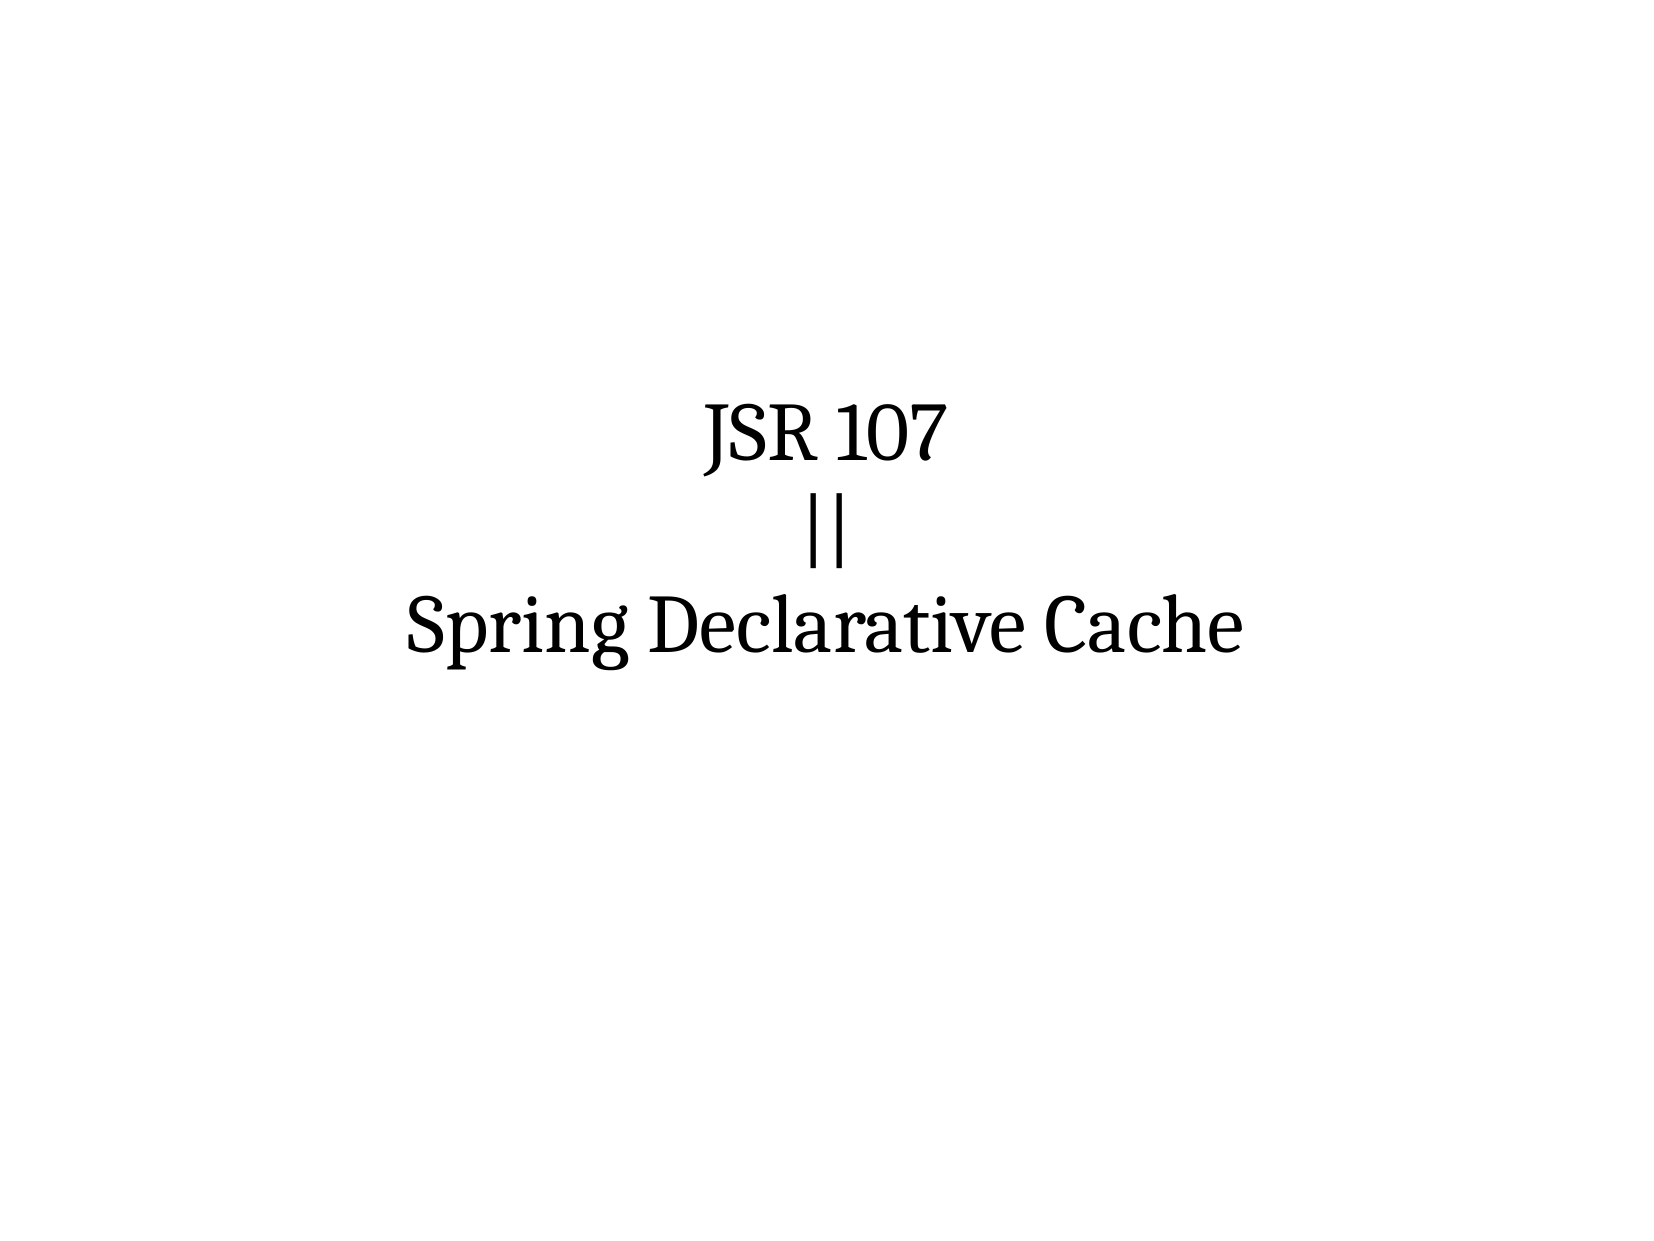

# JSR 107
||
Spring Declarative Cache